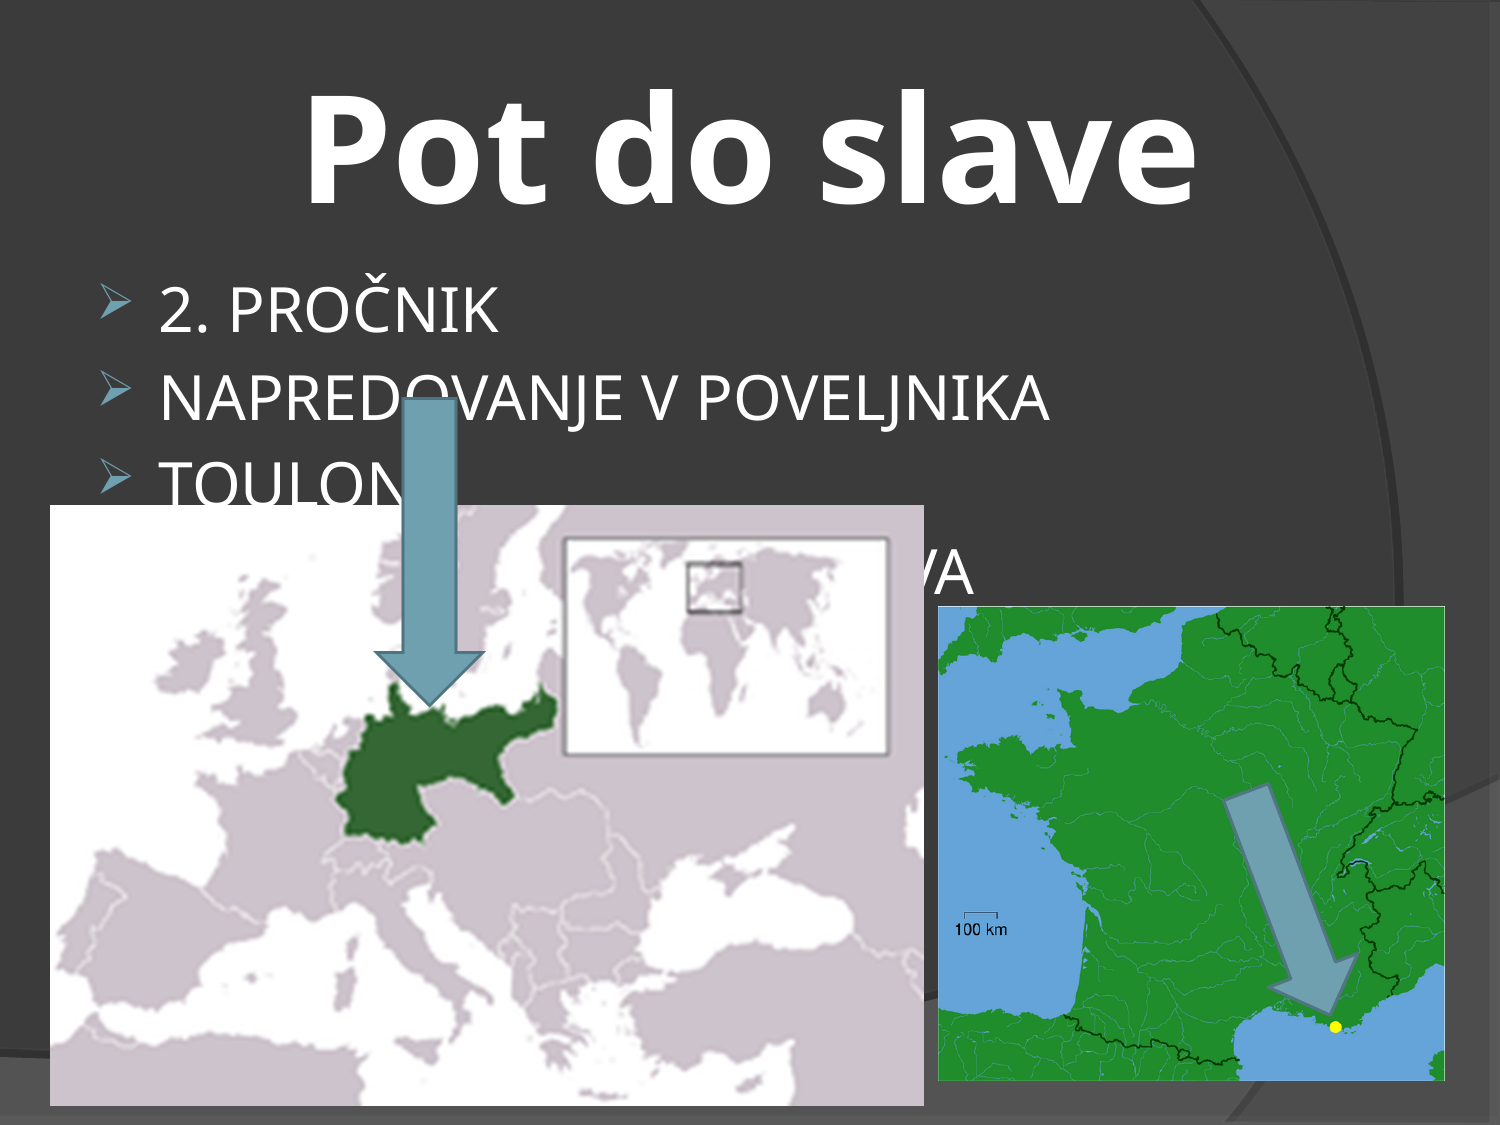

# Pot do slave
2. PROČNIK
NAPREDOVANJE V POVELJNIKA
TOULON
UPOR PARIŠKEGA LJUDSTVA
RENSKA ZVEZA 1806